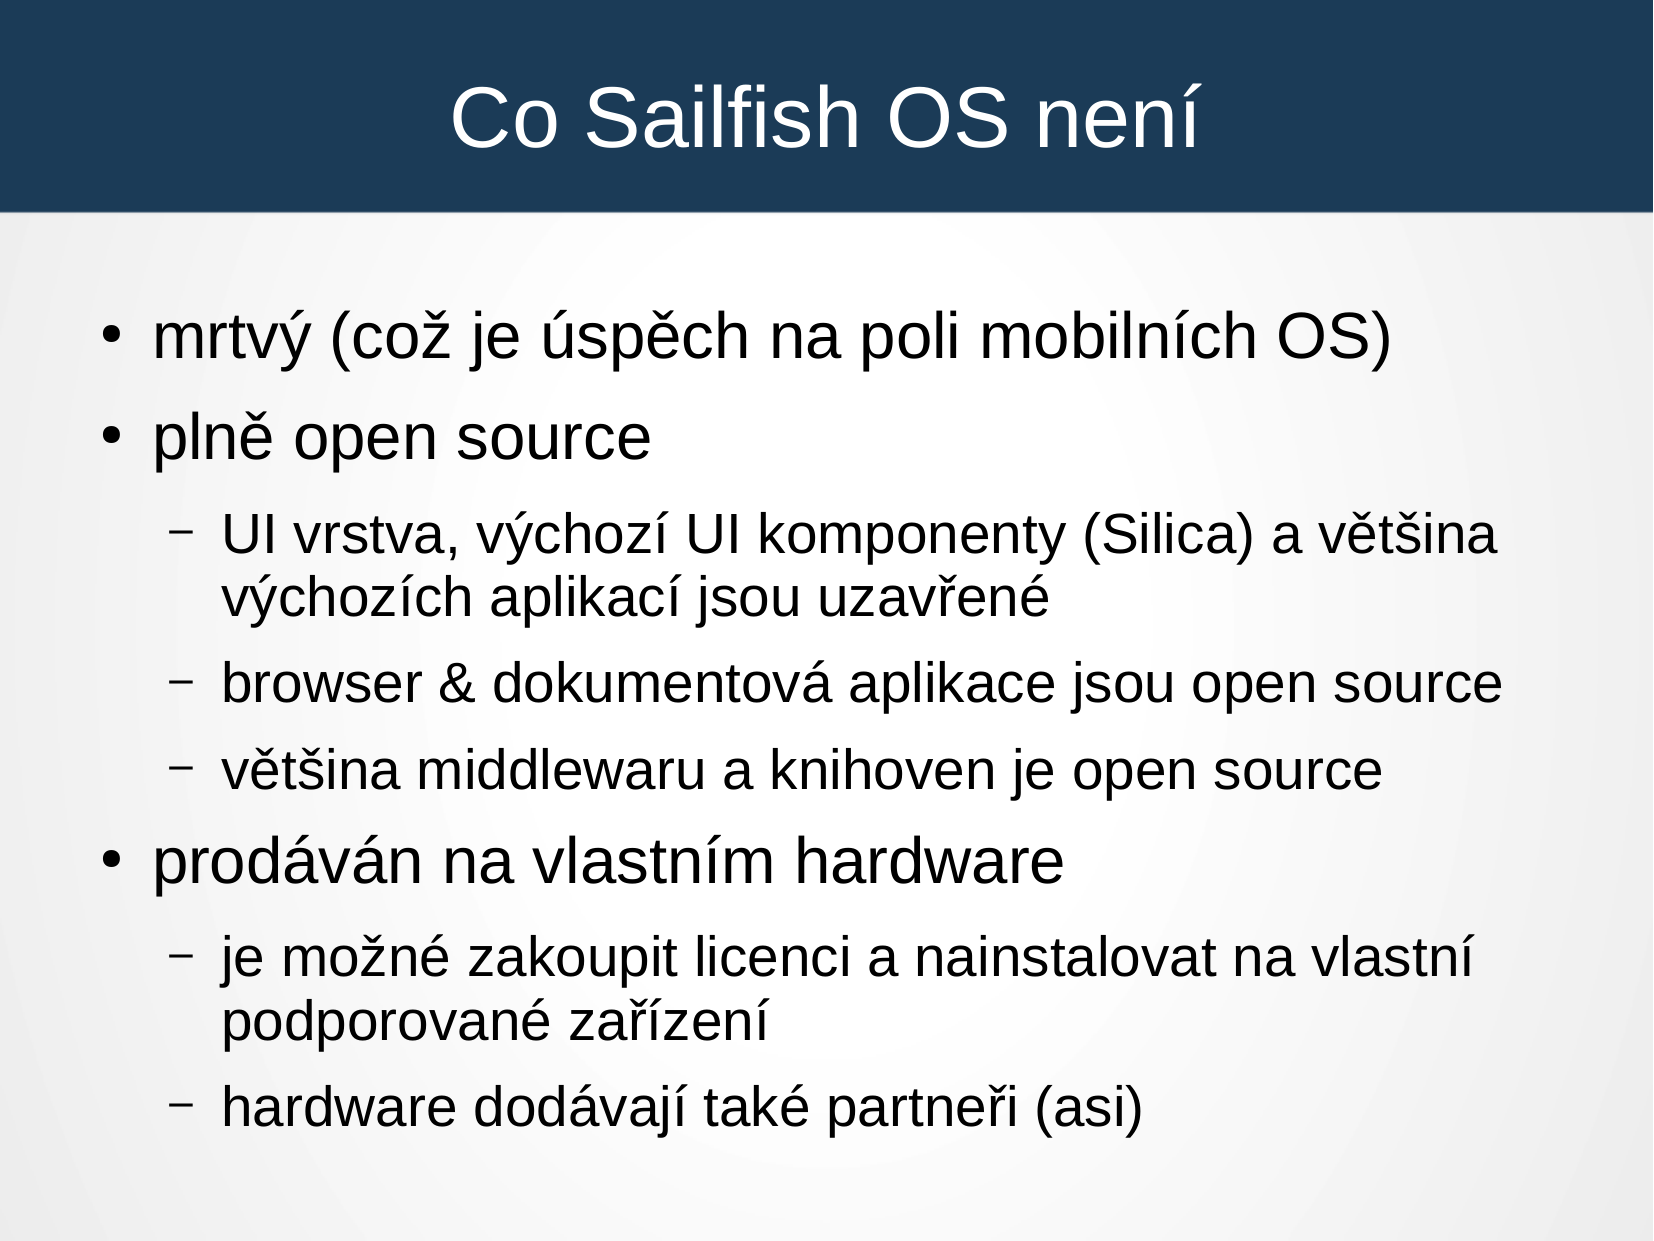

# Co Sailfish OS není
mrtvý (což je úspěch na poli mobilních OS)
plně open source
UI vrstva, výchozí UI komponenty (Silica) a většina výchozích aplikací jsou uzavřené
browser & dokumentová aplikace jsou open source
většina middlewaru a knihoven je open source
prodáván na vlastním hardware
je možné zakoupit licenci a nainstalovat na vlastní podporované zařízení
hardware dodávají také partneři (asi)
4